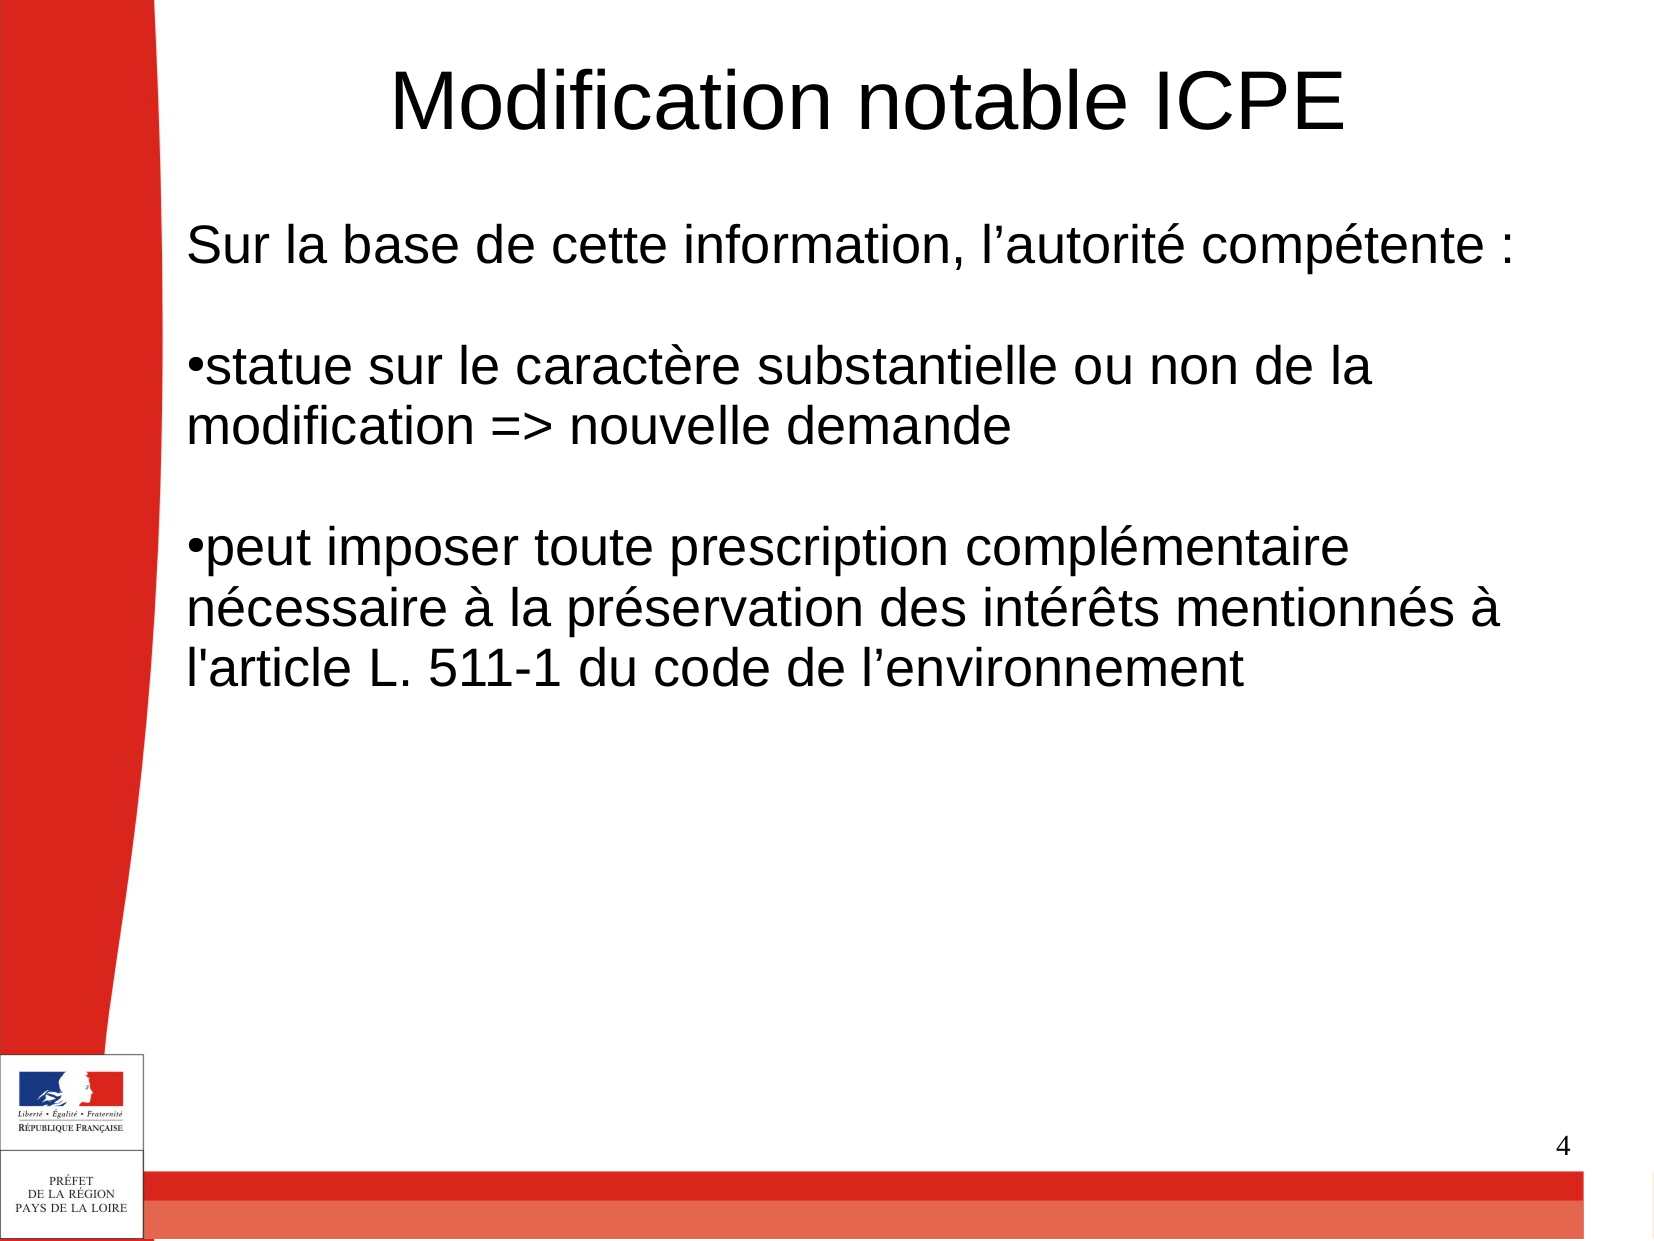

# Modification notable ICPE
Sur la base de cette information, l’autorité compétente :
statue sur le caractère substantielle ou non de la modification => nouvelle demande
peut imposer toute prescription complémentaire nécessaire à la préservation des intérêts mentionnés à l'article L. 511-1 du code de l’environnement
4